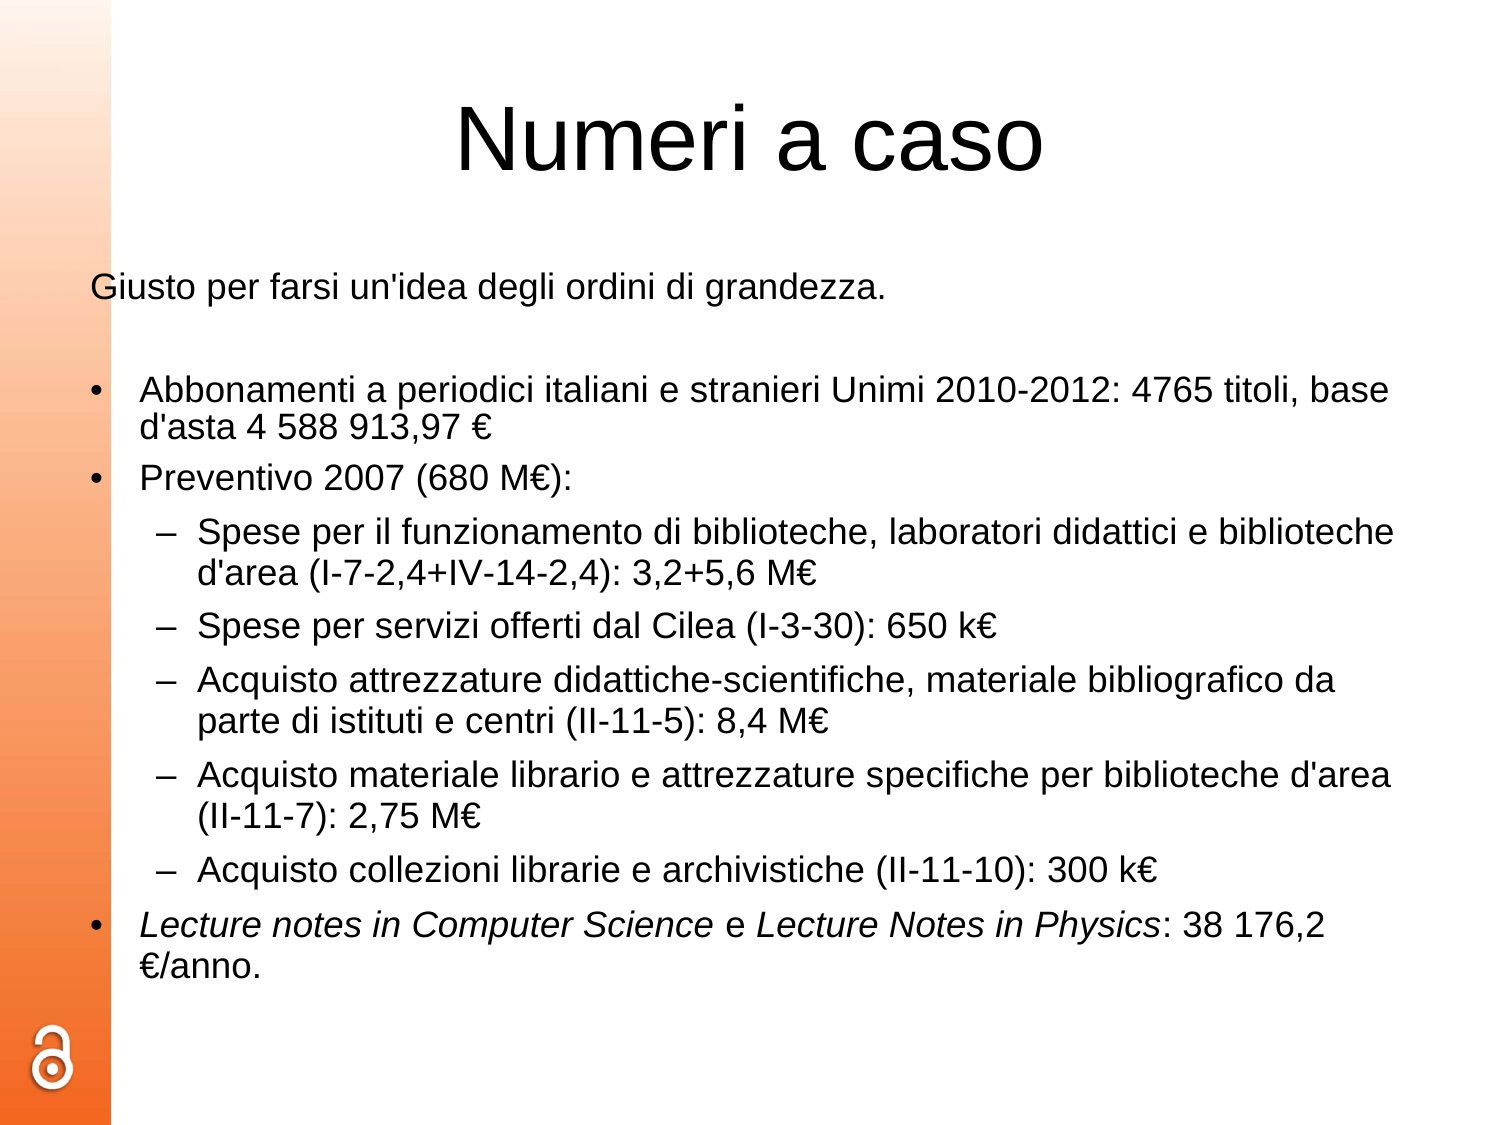

# Numeri a caso
Giusto per farsi un'idea degli ordini di grandezza.
Abbonamenti a periodici italiani e stranieri Unimi 2010-2012: 4765 titoli, base d'asta 4 588 913,97 €
Preventivo 2007 (680 M€):
Spese per il funzionamento di biblioteche, laboratori didattici e biblioteche d'area (I-7-2,4+IV-14-2,4): 3,2+5,6 M€
Spese per servizi offerti dal Cilea (I-3-30): 650 k€
Acquisto attrezzature didattiche-scientifiche, materiale bibliografico da parte di istituti e centri (II-11-5): 8,4 M€
Acquisto materiale librario e attrezzature specifiche per biblioteche d'area (II-11-7): 2,75 M€
Acquisto collezioni librarie e archivistiche (II-11-10): 300 k€
Lecture notes in Computer Science e Lecture Notes in Physics: 38 176,2 €/anno.